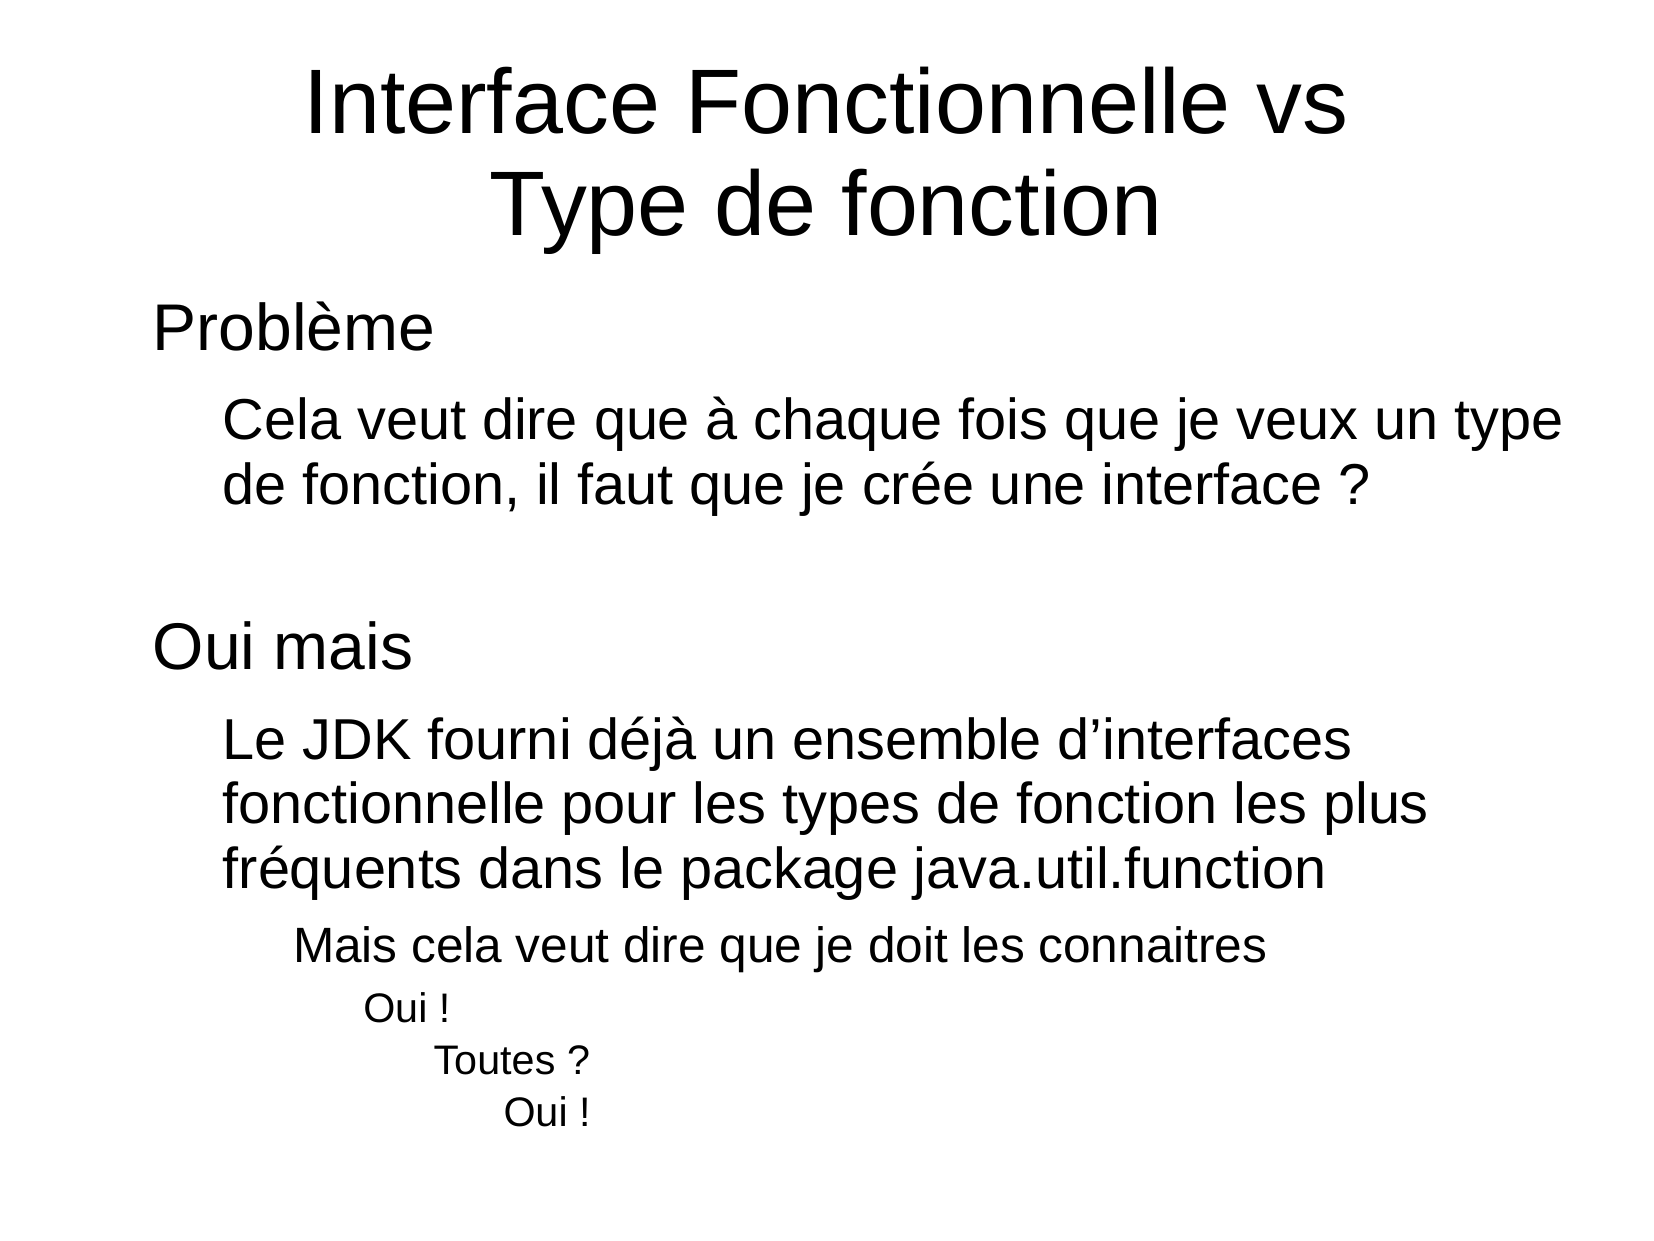

# Interface Fonctionnelle vs Type de fonction
Problème
Cela veut dire que à chaque fois que je veux un type de fonction, il faut que je crée une interface ?
Oui mais
Le JDK fourni déjà un ensemble d’interfaces fonctionnelle pour les types de fonction les plus fréquents dans le package java.util.function
Mais cela veut dire que je doit les connaitres
Oui !
Toutes ?
Oui !